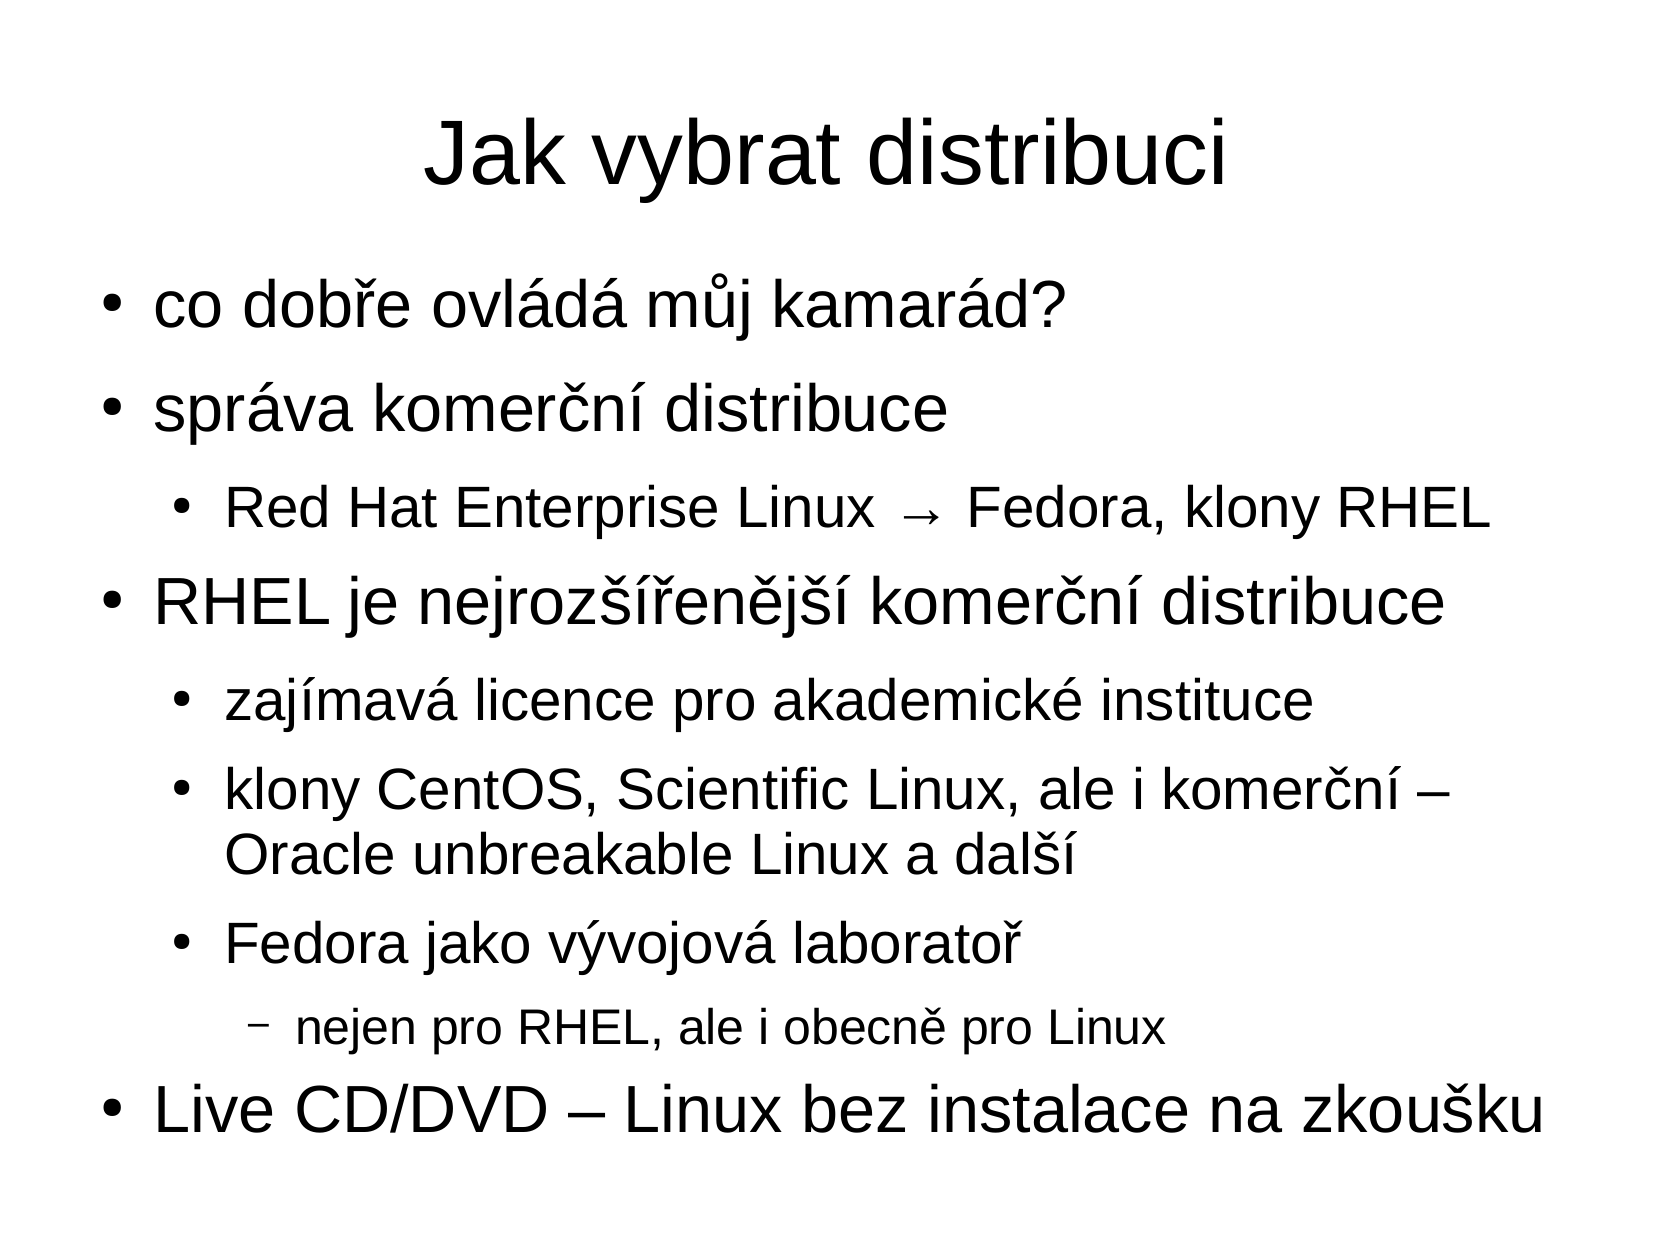

# Jak vybrat distribuci
co dobře ovládá můj kamarád?
správa komerční distribuce
Red Hat Enterprise Linux → Fedora, klony RHEL
RHEL je nejrozšířenější komerční distribuce
zajímavá licence pro akademické instituce
klony CentOS, Scientific Linux, ale i komerční – Oracle unbreakable Linux a další
Fedora jako vývojová laboratoř
nejen pro RHEL, ale i obecně pro Linux
Live CD/DVD – Linux bez instalace na zkoušku